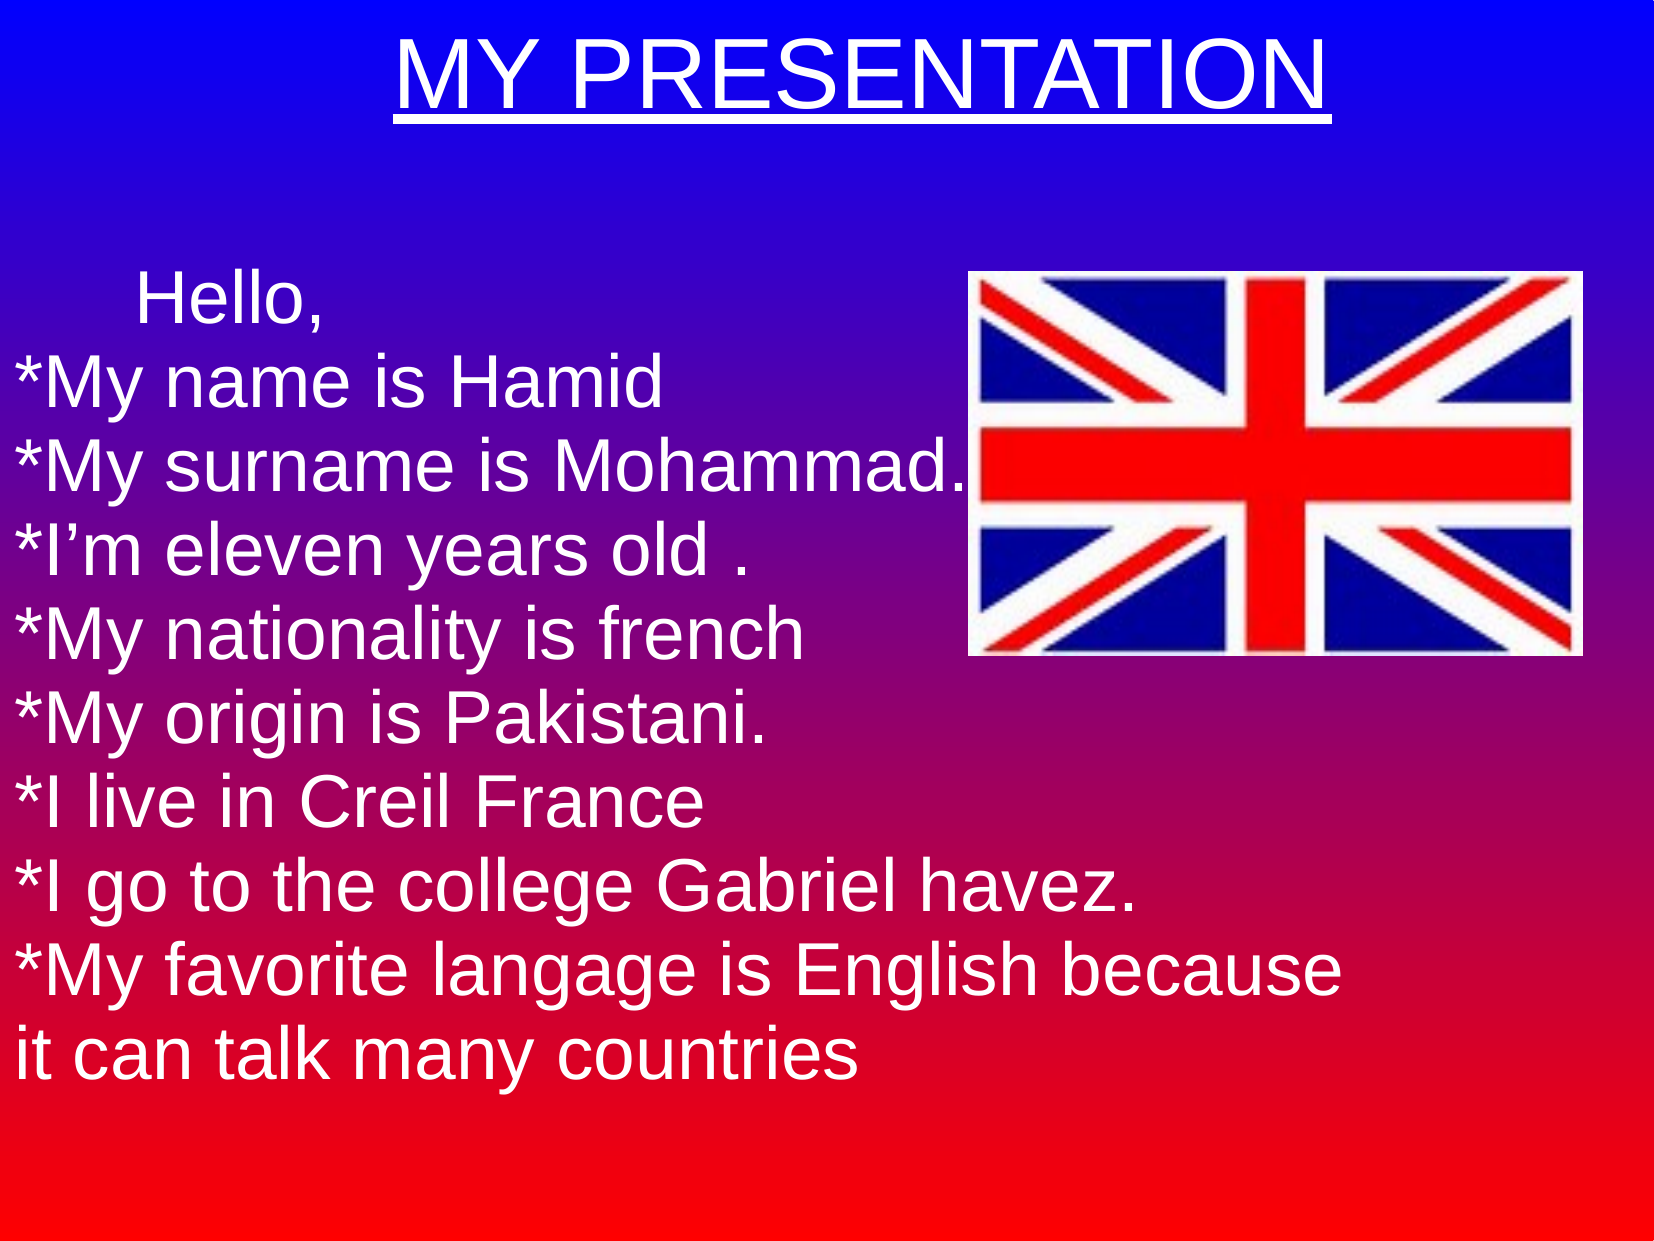

MY PRESENTATION
 Hello,
*My name is Hamid
*My surname is Mohammad.
*I’m eleven years old .
*My nationality is french
*My origin is Pakistani.
*I live in Creil France
*I go to the college Gabriel havez.
*My favorite langage is English because
it can talk many countries